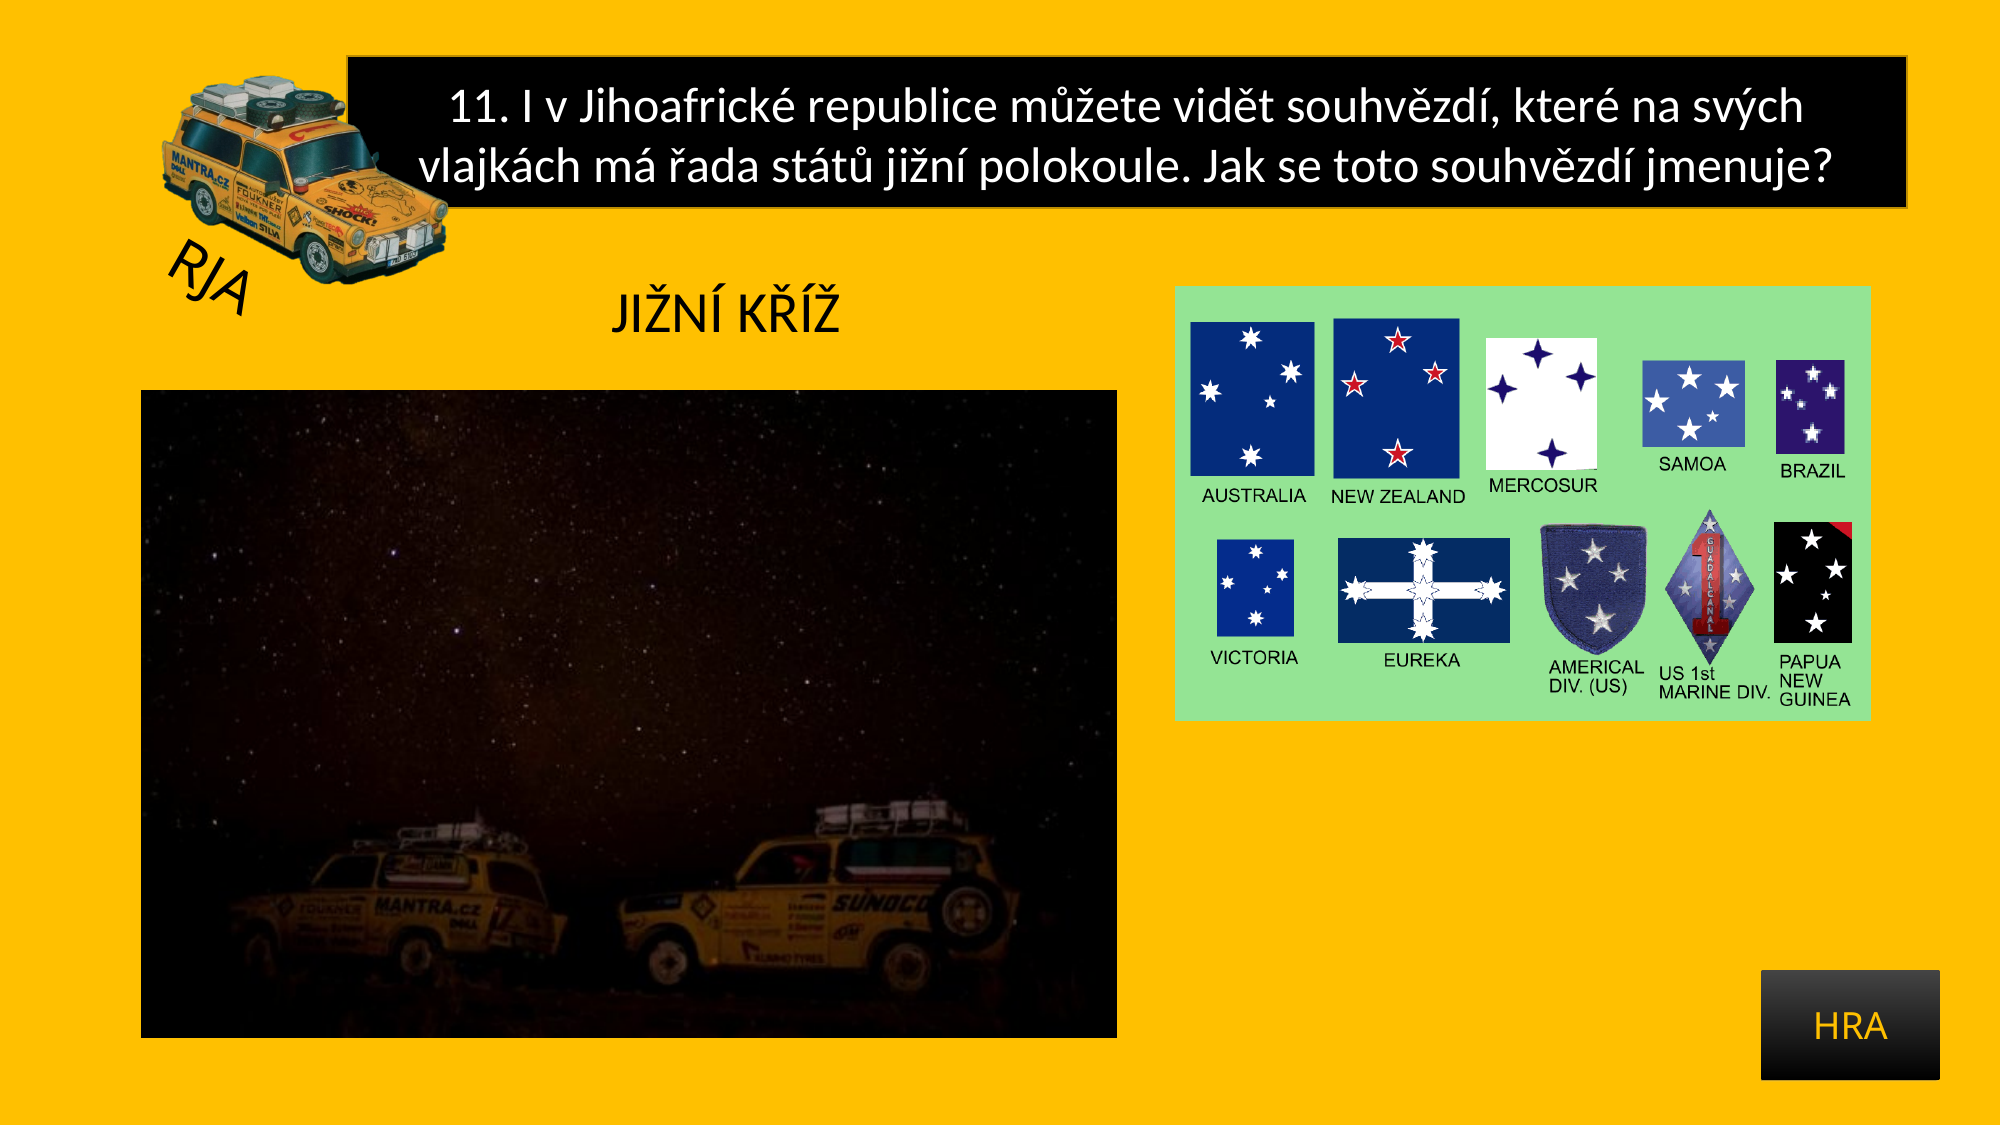

11. I v Jihoafrické republice můžete vidět souhvězdí, které na svých vlajkách má řada států jižní polokoule. Jak se toto souhvězdí jmenuje?
RJA
JIŽNÍ KŘÍŽ
HRA